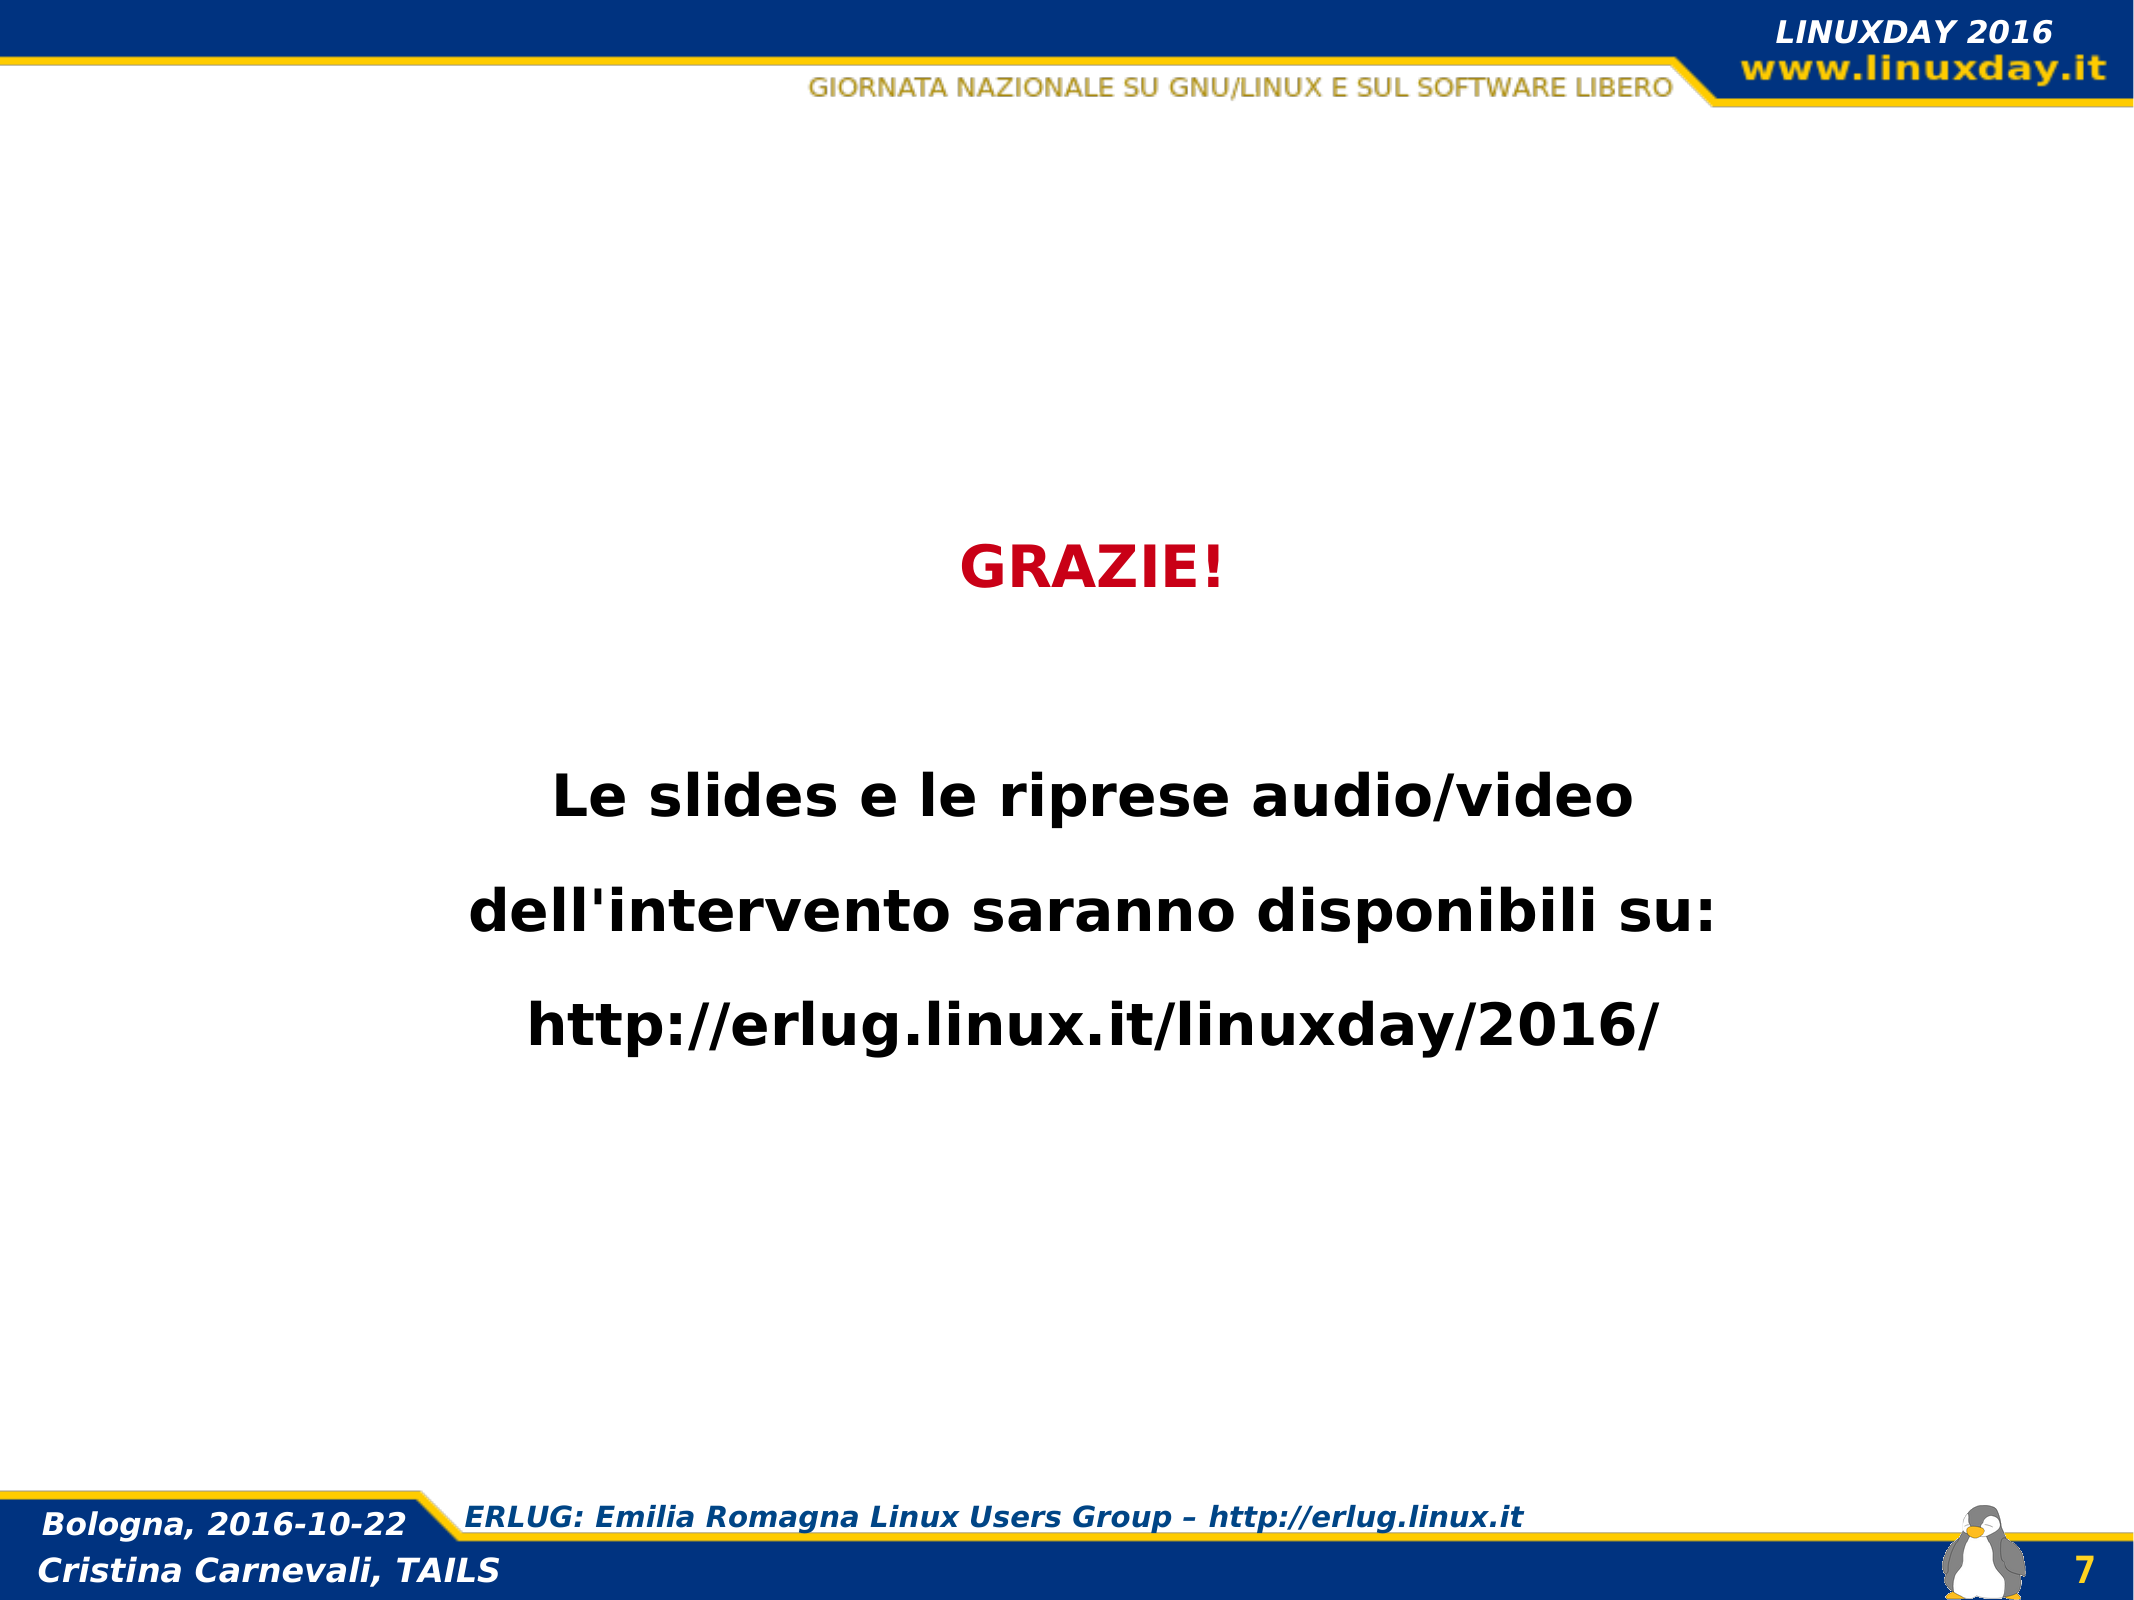

# GRAZIE!
Le slides e le riprese audio/video
dell'intervento saranno disponibili su:
http://erlug.linux.it/linuxday/2016/